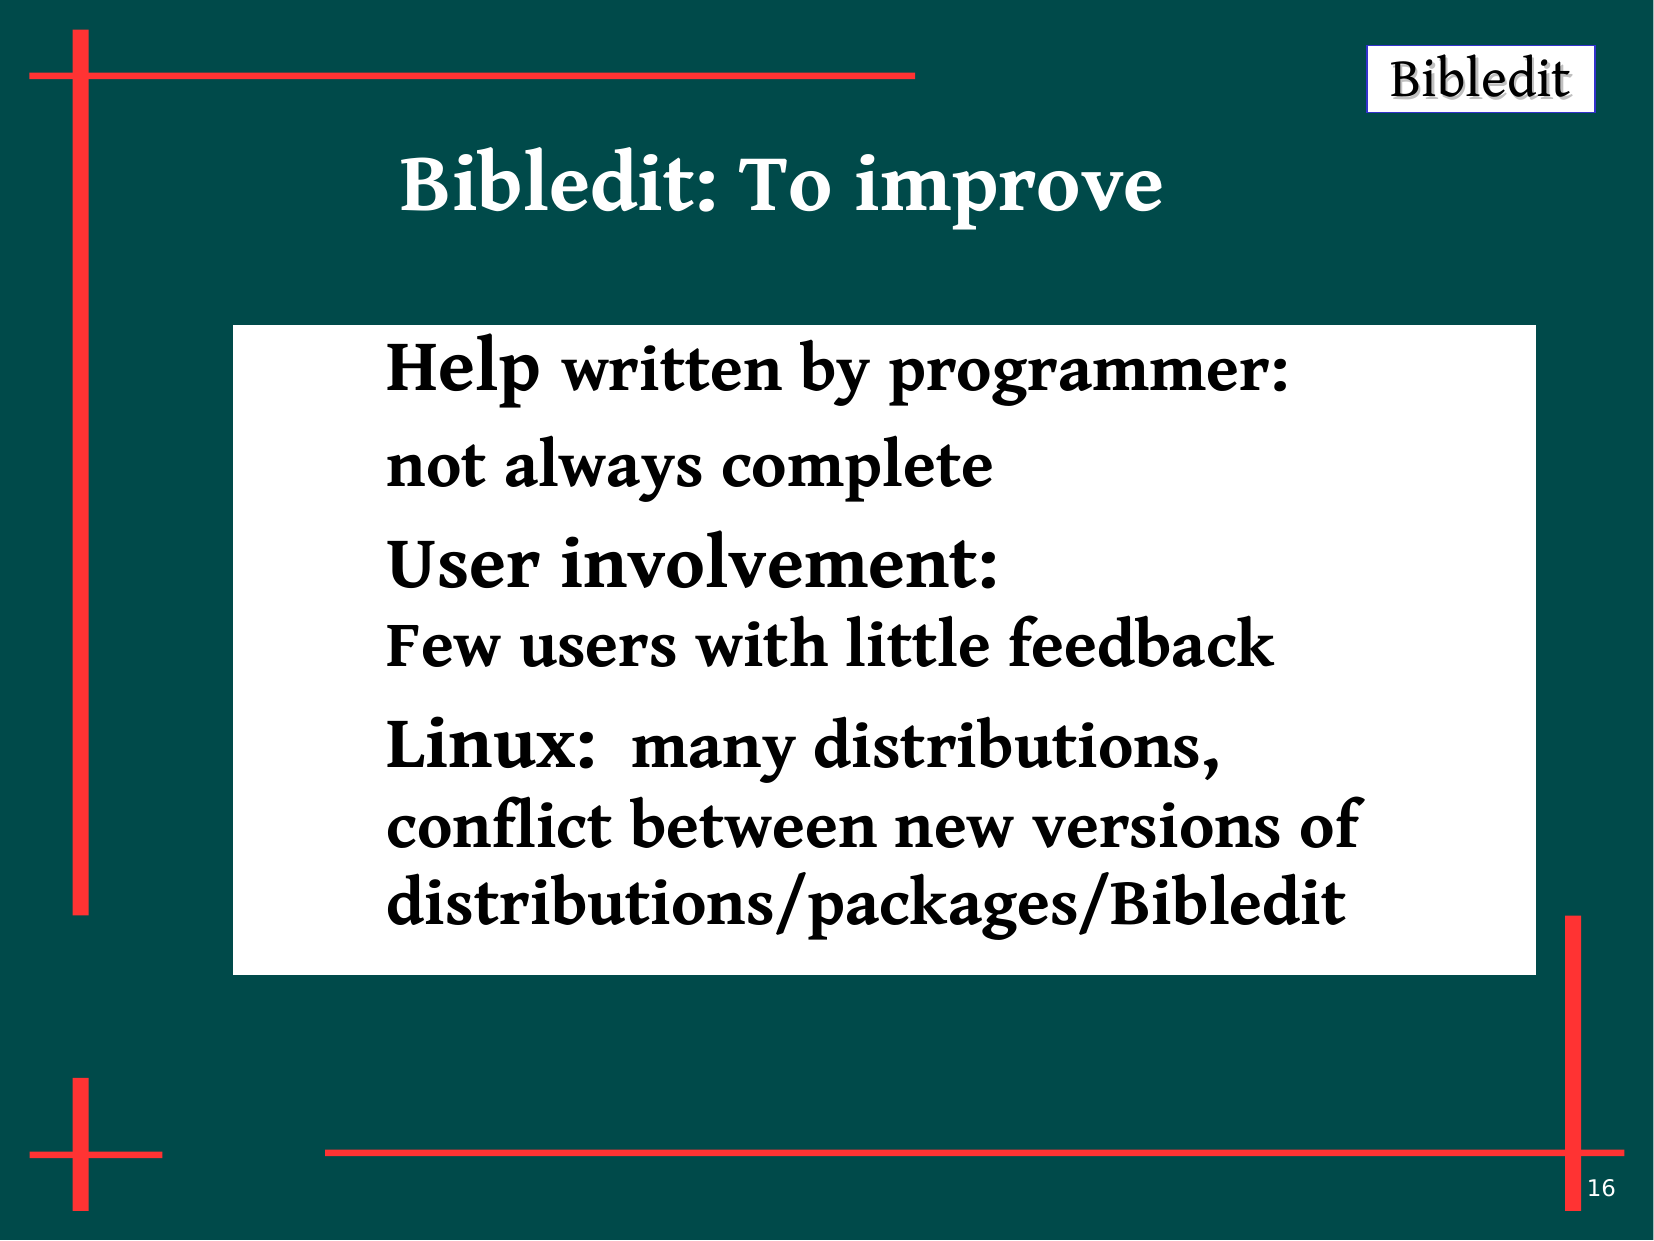

Bibledit
# Bibledit: To improve
Help written by programmer:
not always complete
User involvement:
Few users with little feedback
Linux: many distributions,
conflict between new versions of
distributions/packages/Bibledit